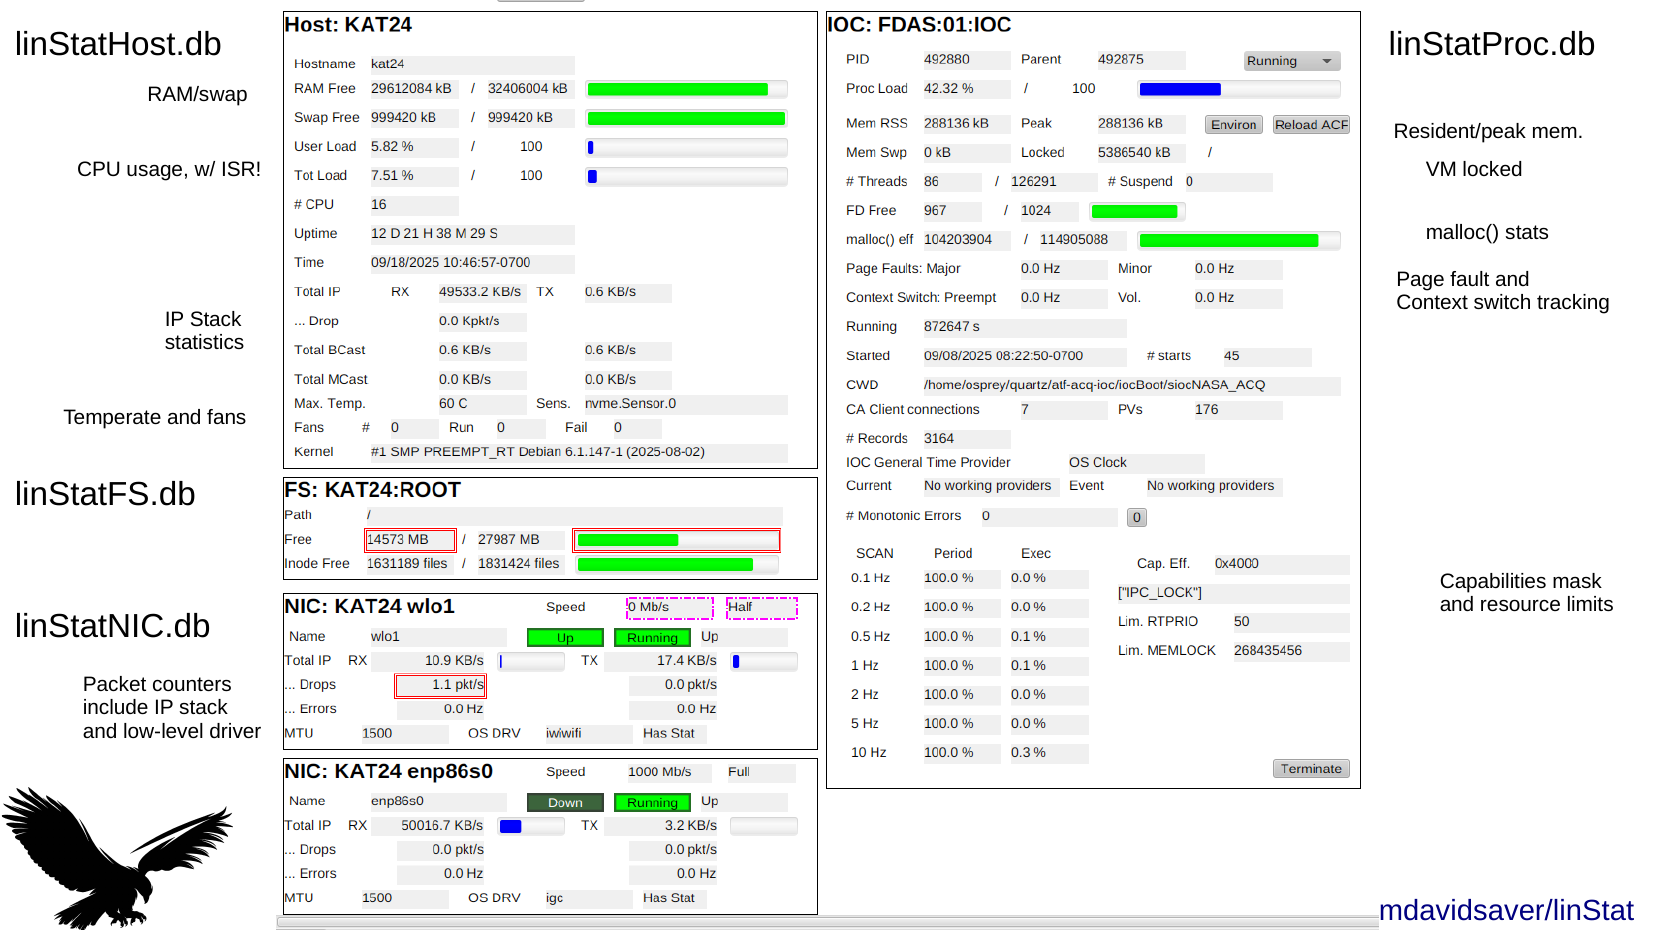

linStatHost.db
linStatProc.db
RAM/swap
Resident/peak mem.
CPU usage, w/ ISR!
VM locked
malloc() stats
Page fault and
Context switch tracking
IP Stack
statistics
Temperate and fans
linStatFS.db
Capabilities mask
and resource limits
linStatNIC.db
Packet counters
include IP stack
and low-level driver